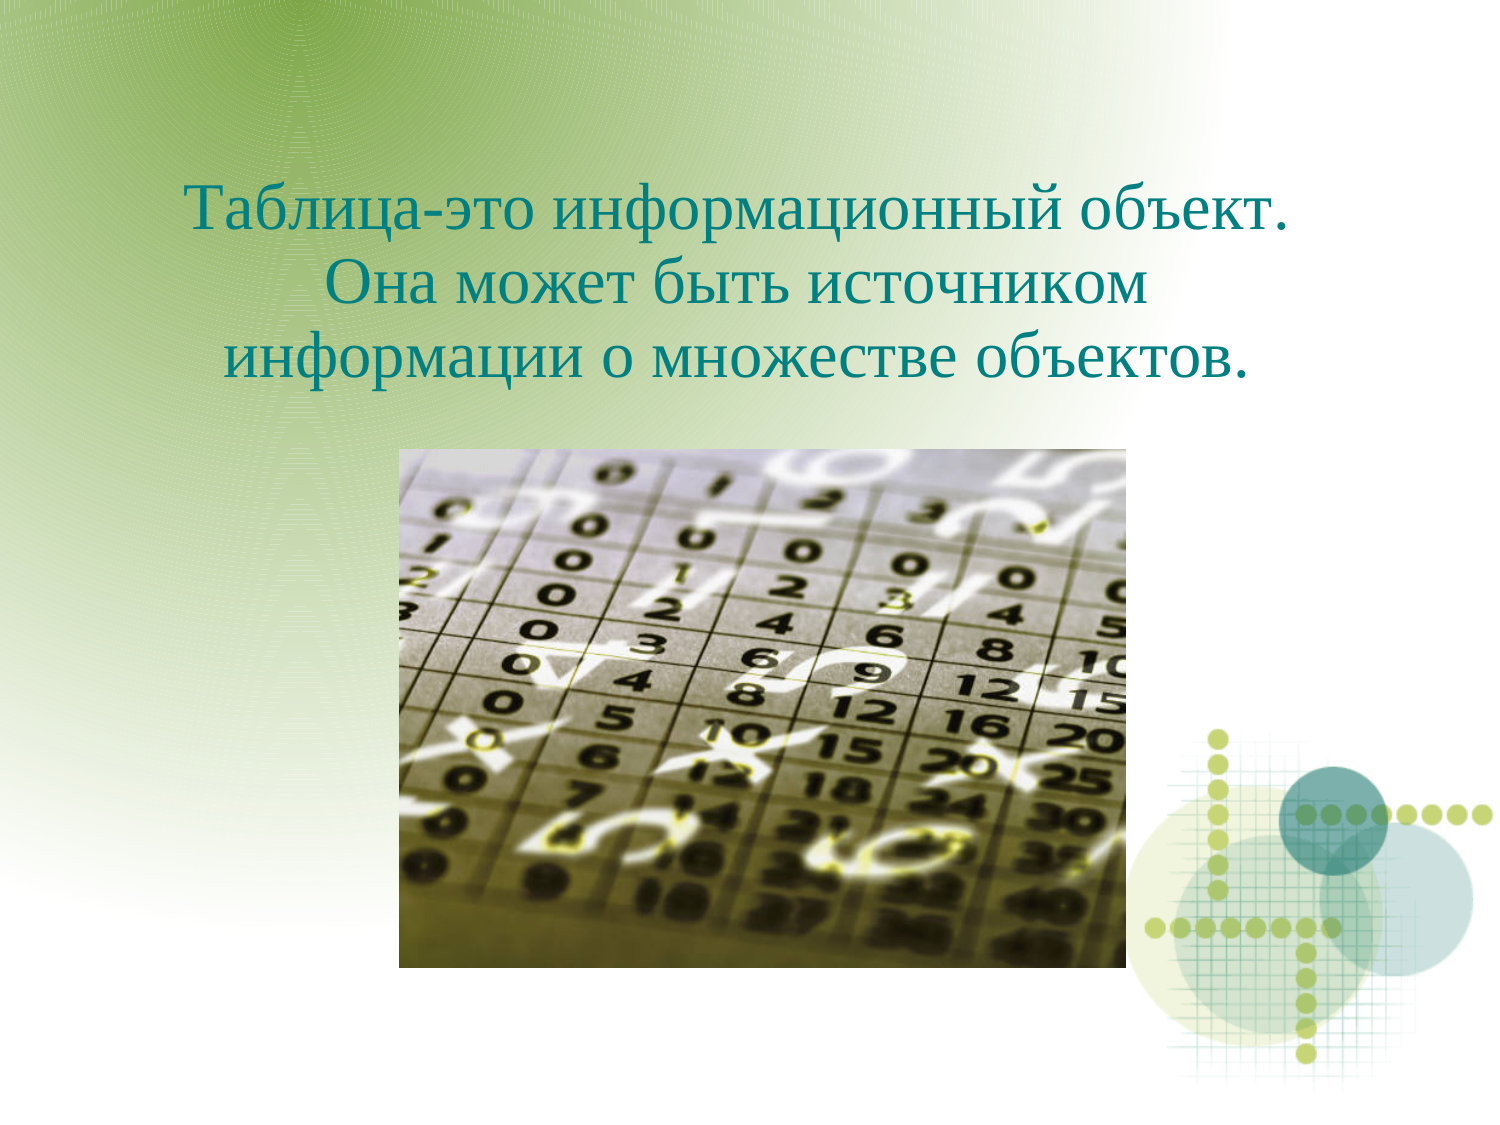

Таблица-это информационный объект. Она может быть источником информации о множестве объектов.
#